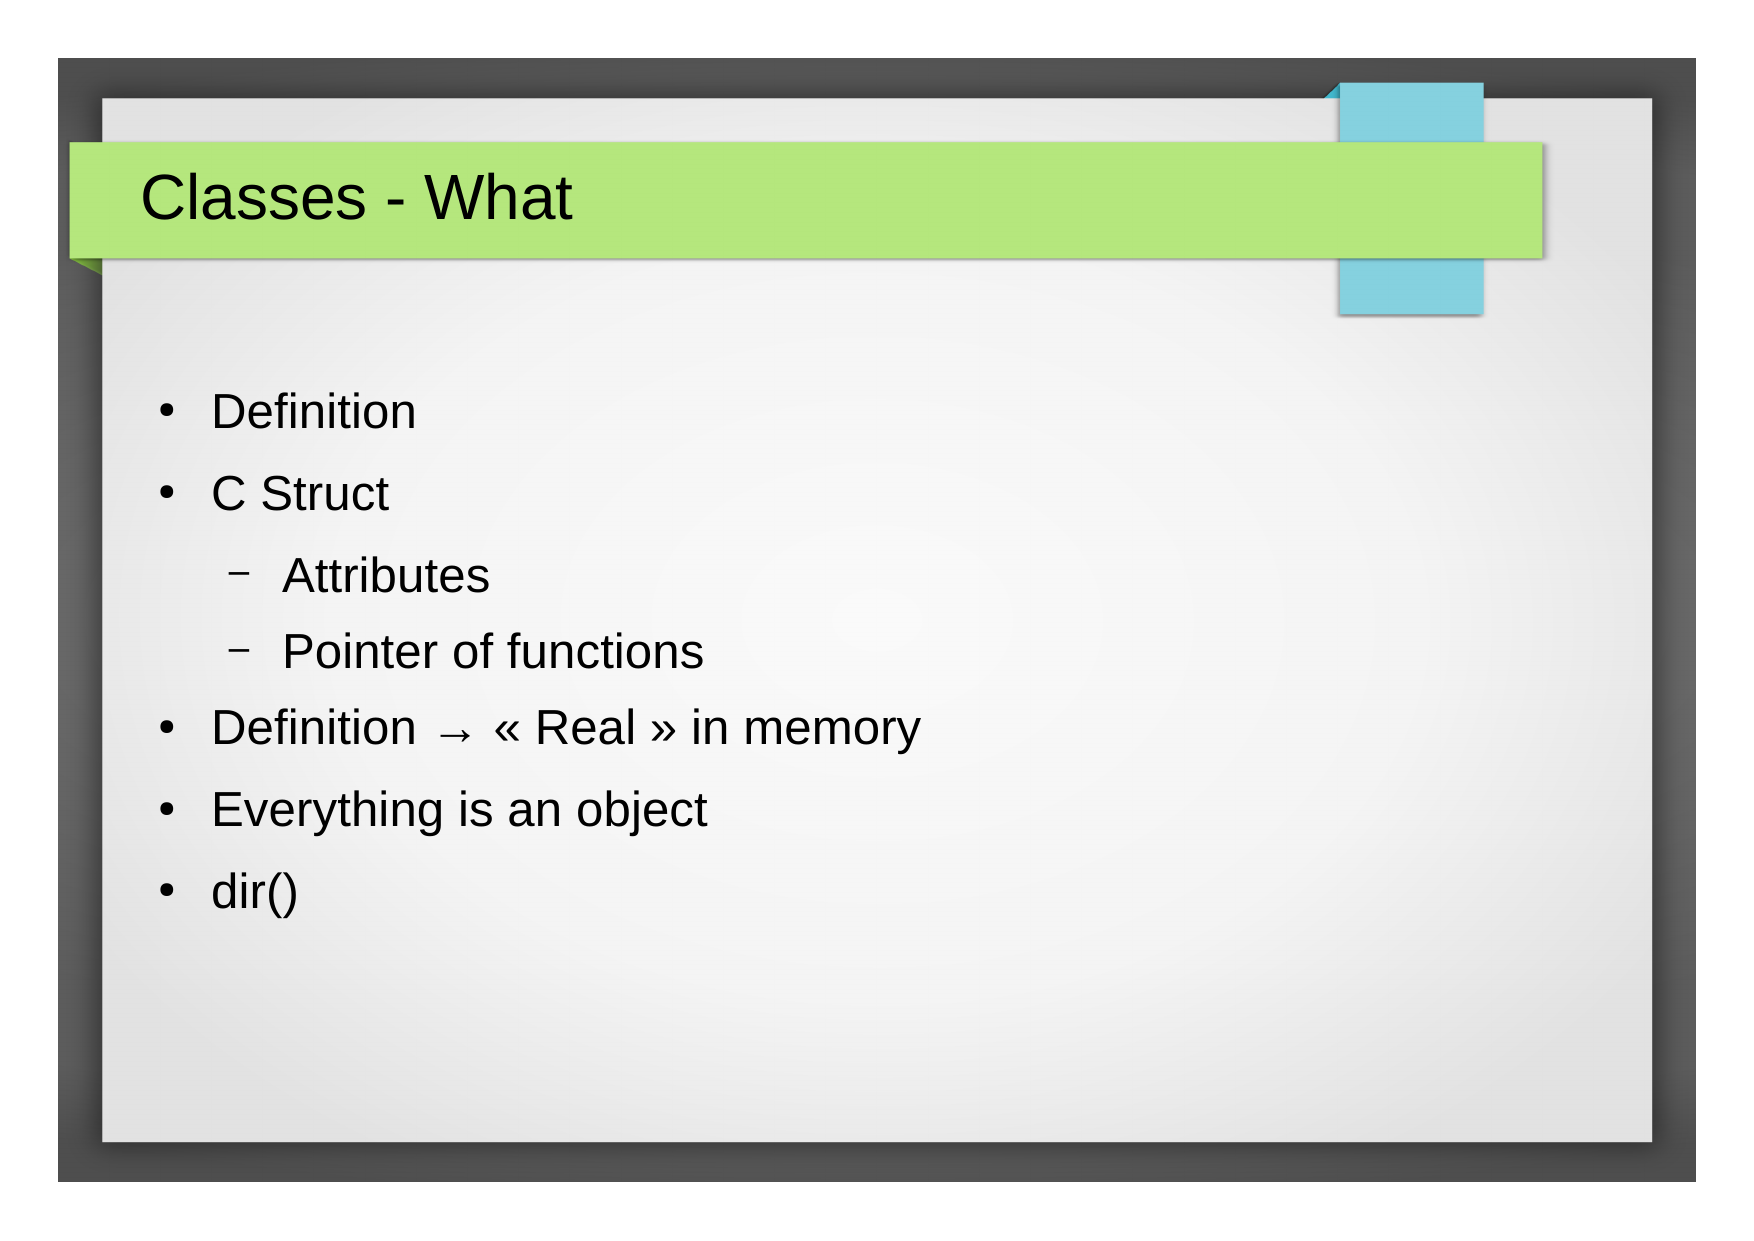

# Classes - What
Definition
C Struct
Attributes
Pointer of functions
Definition → « Real » in memory
Everything is an object
dir()